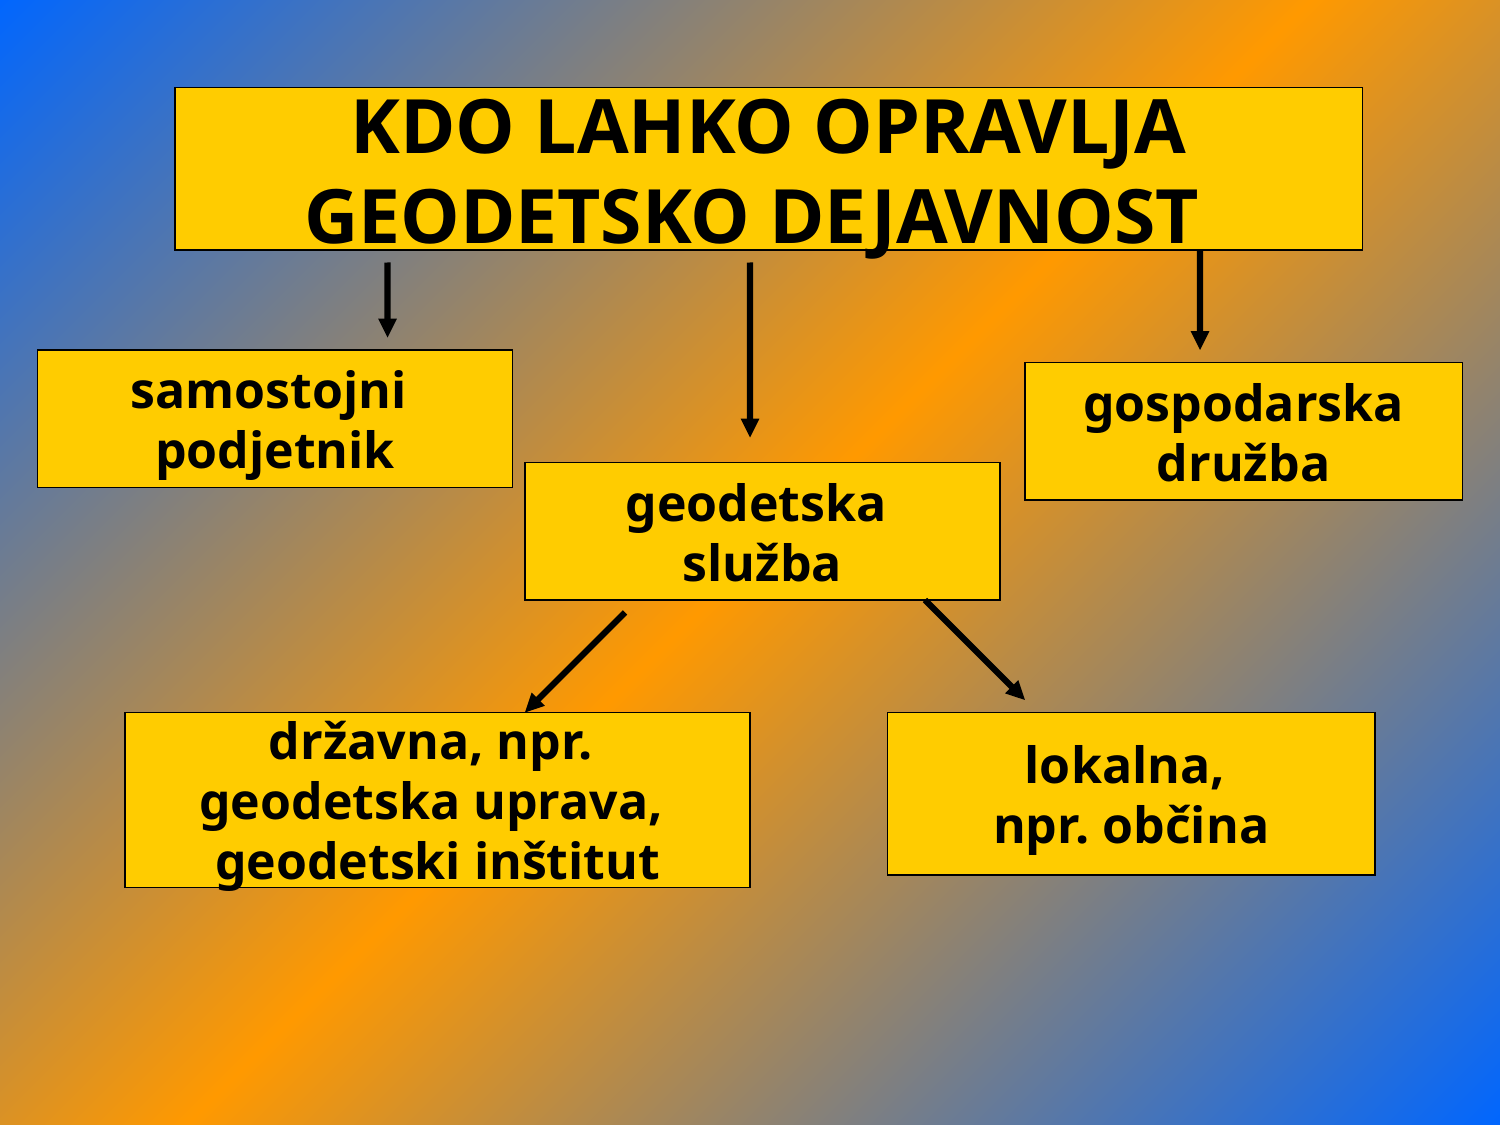

KDO LAHKO OPRAVLJA
GEODETSKO DEJAVNOST
samostojni
podjetnik
gospodarska
družba
geodetska
služba
državna, npr.
geodetska uprava,
geodetski inštitut
lokalna,
npr. občina